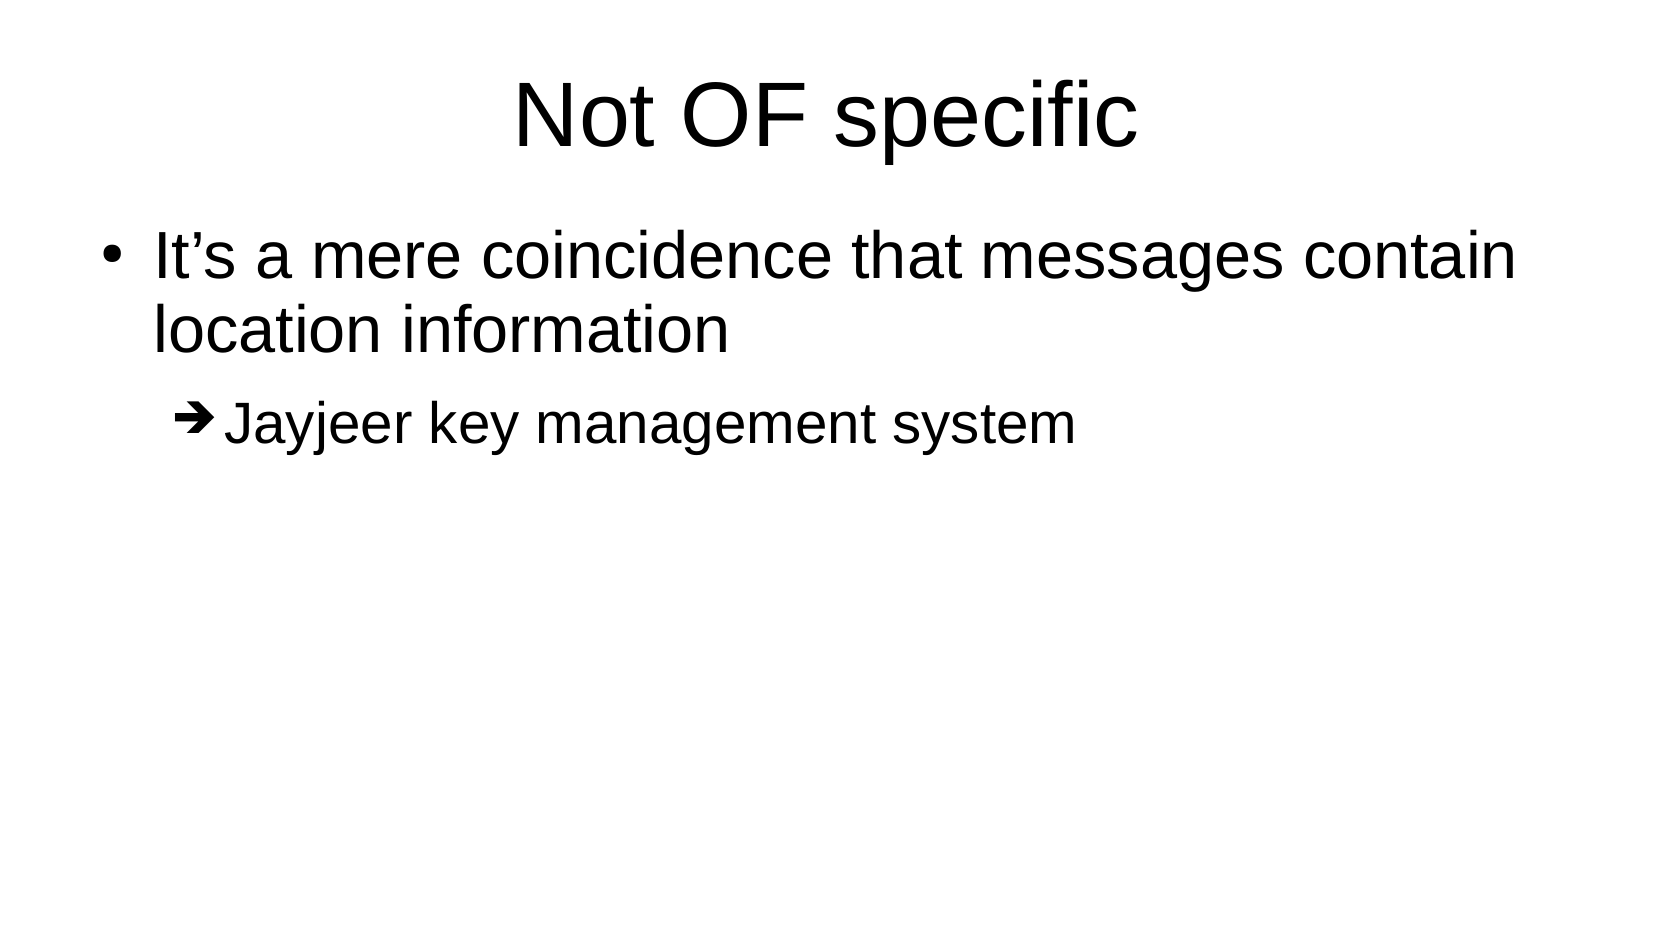

# Not OF specific
It’s a mere coincidence that messages contain location information
Jayjeer key management system